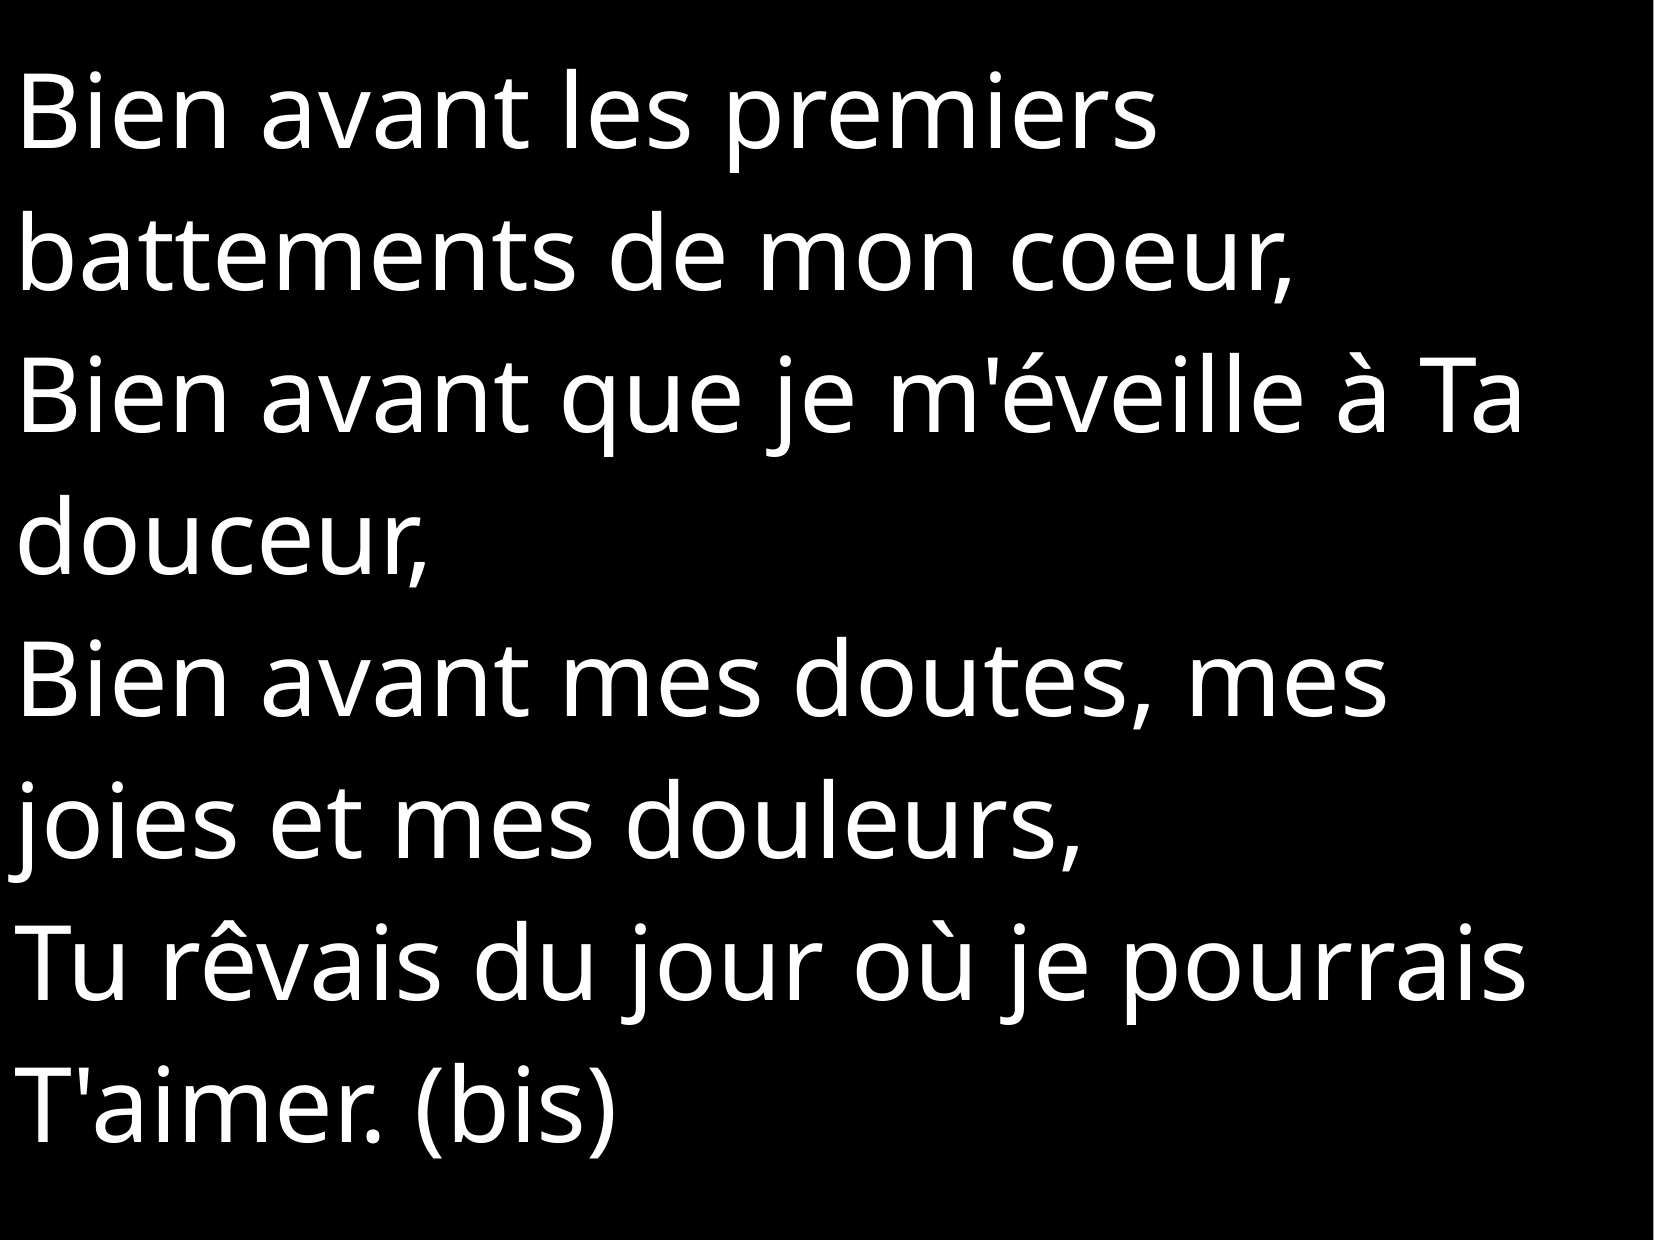

Bien avant les premiers battements de mon coeur,
Bien avant que je m'éveille à Ta douceur,
Bien avant mes doutes, mes joies et mes douleurs,
Tu rêvais du jour où je pourrais T'aimer. (bis)